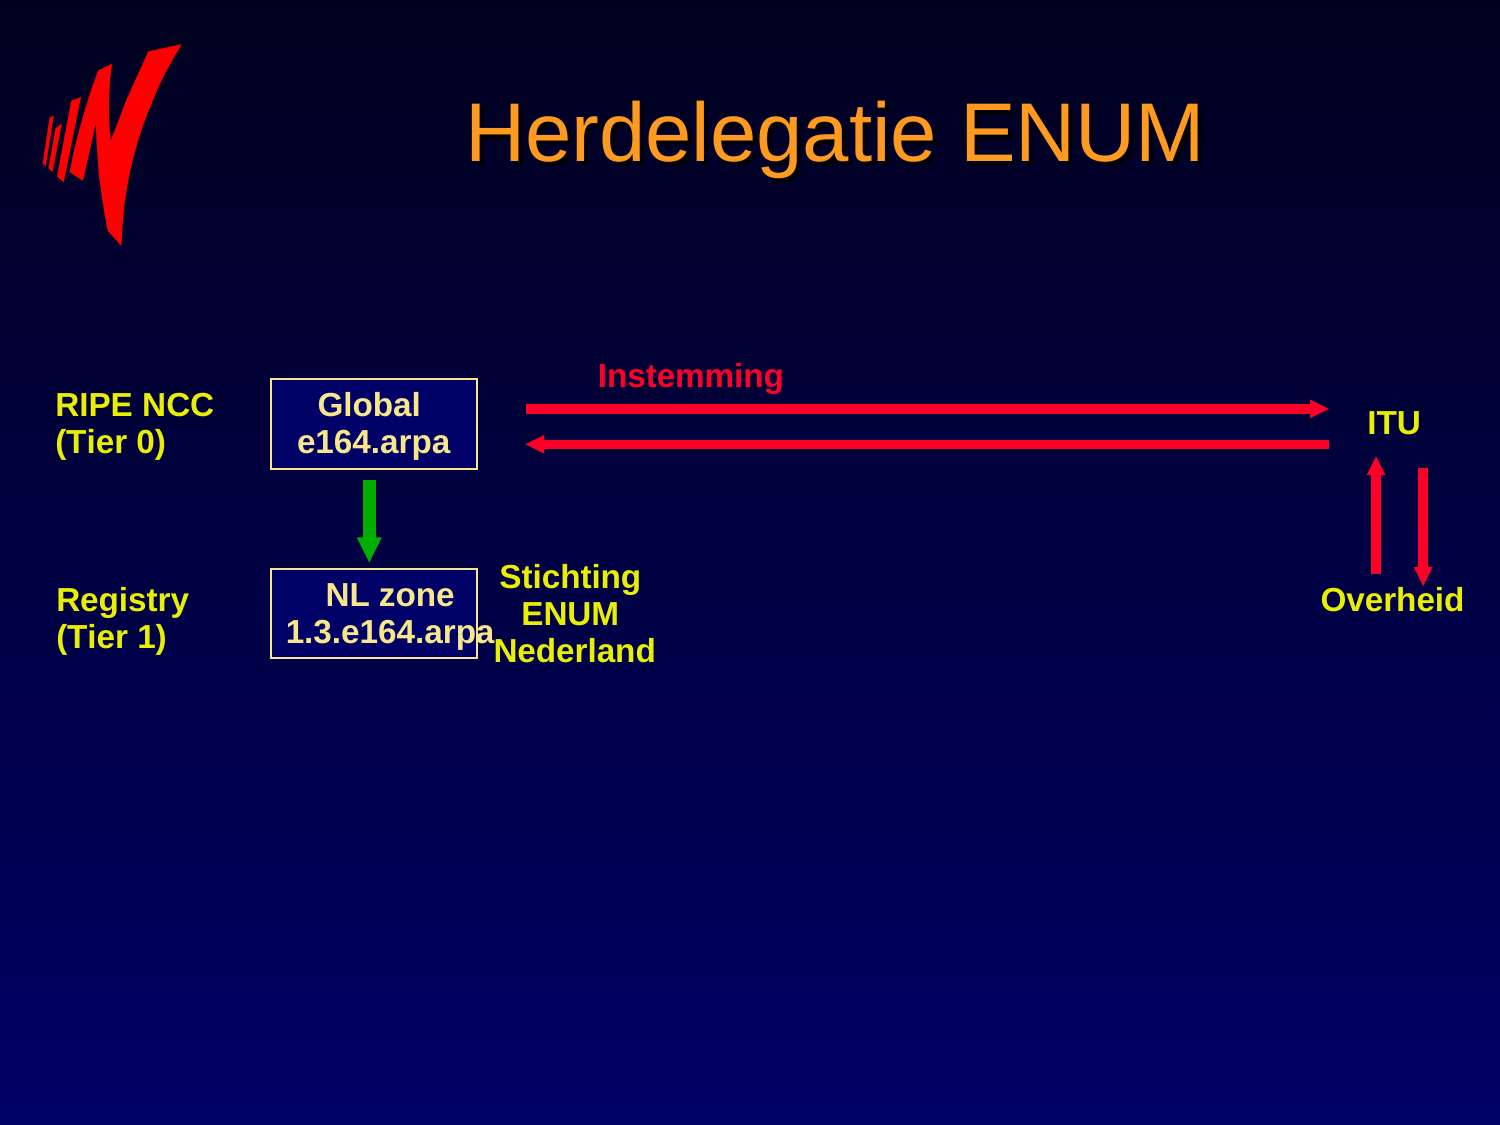

# Herdelegatie ENUM
Instemming
RIPE NCC
(Tier 0)
Global
e164.arpa
ITU
Stichting
ENUM
Nederland
NL zone
1.3.e164.arpa
Registry
(Tier 1)
Overheid